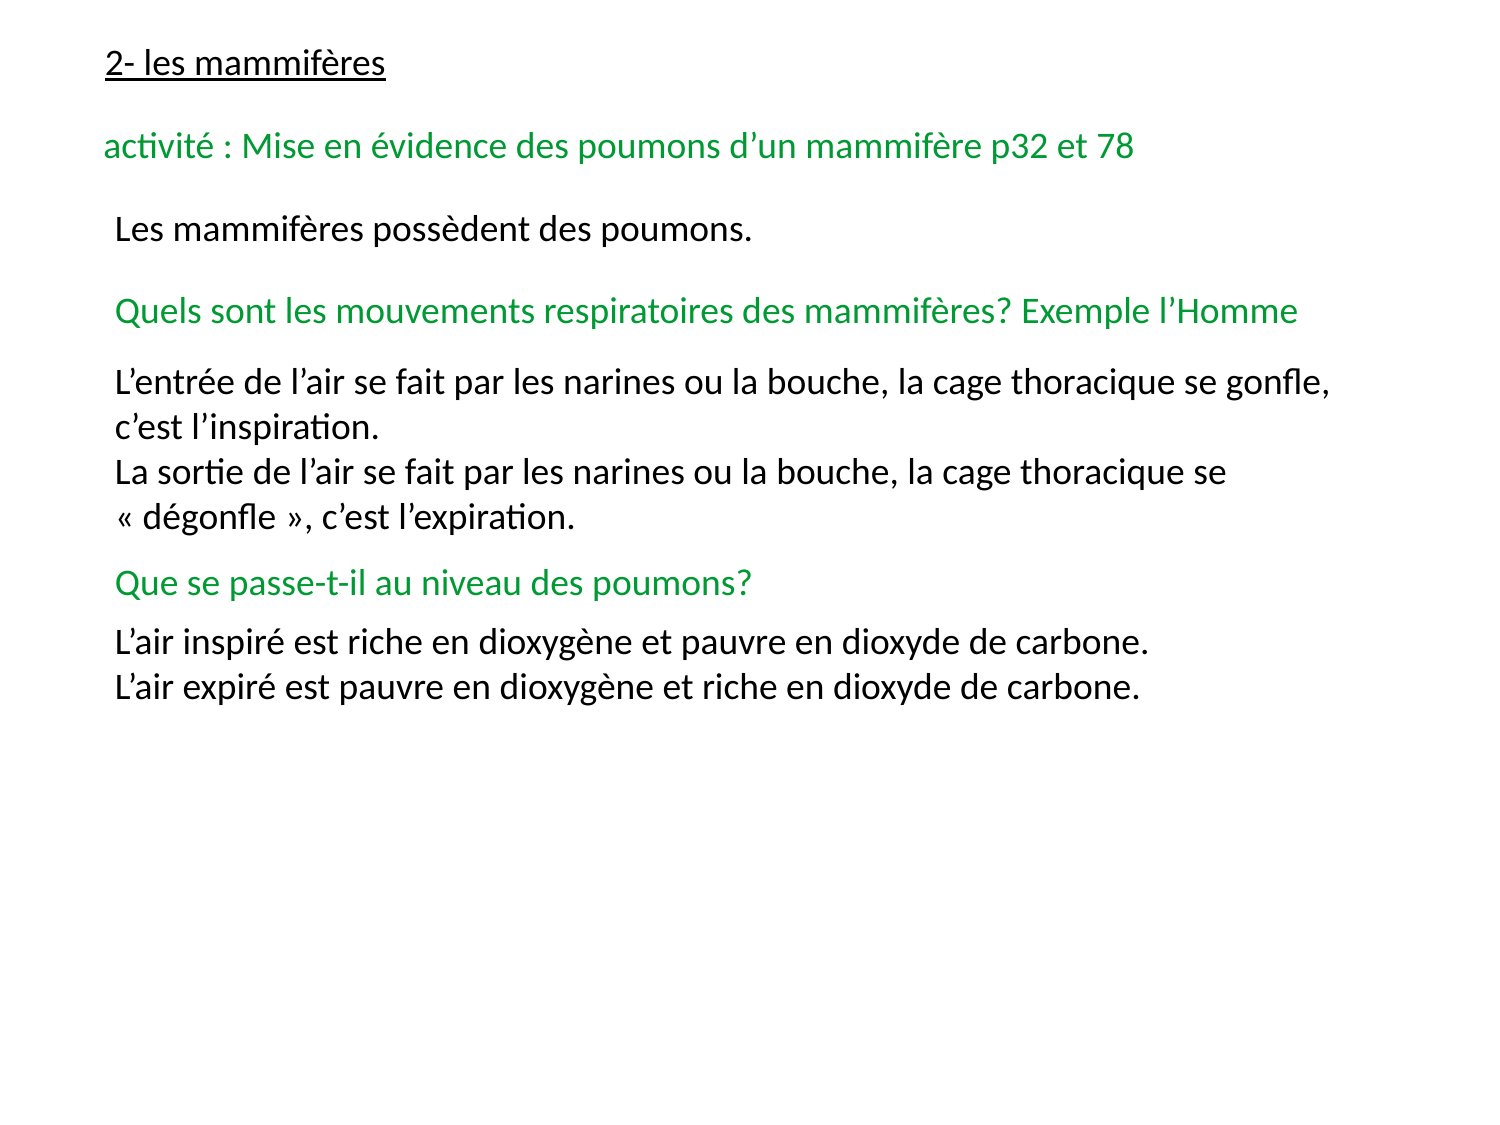

2- les mammifères
activité : Mise en évidence des poumons d’un mammifère p32 et 78
Les mammifères possèdent des poumons.
Quels sont les mouvements respiratoires des mammifères? Exemple l’Homme
L’entrée de l’air se fait par les narines ou la bouche, la cage thoracique se gonfle, c’est l’inspiration.
La sortie de l’air se fait par les narines ou la bouche, la cage thoracique se « dégonfle », c’est l’expiration.
Que se passe-t-il au niveau des poumons?
L’air inspiré est riche en dioxygène et pauvre en dioxyde de carbone.
L’air expiré est pauvre en dioxygène et riche en dioxyde de carbone.